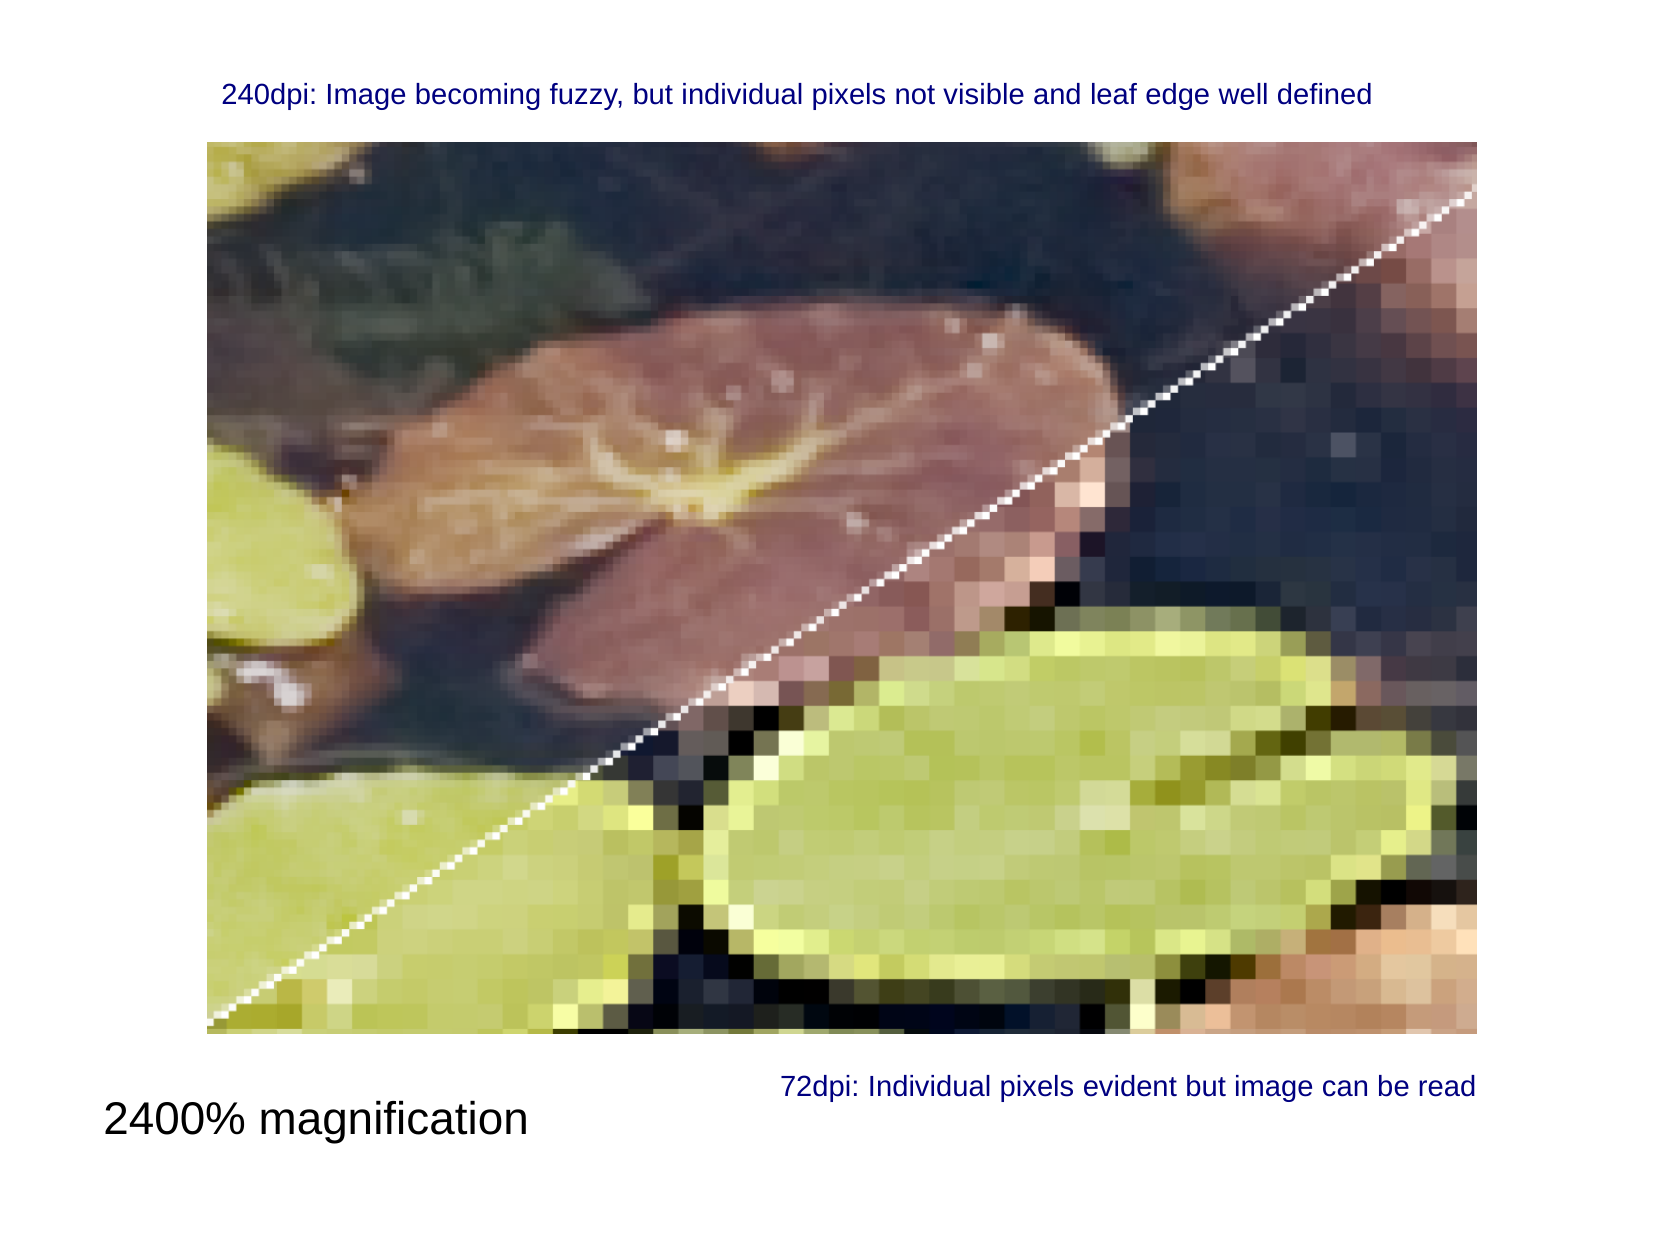

240dpi: Image becoming fuzzy, but individual pixels not visible and leaf edge well defined
72dpi: Individual pixels evident but image can be read
2400% magnification